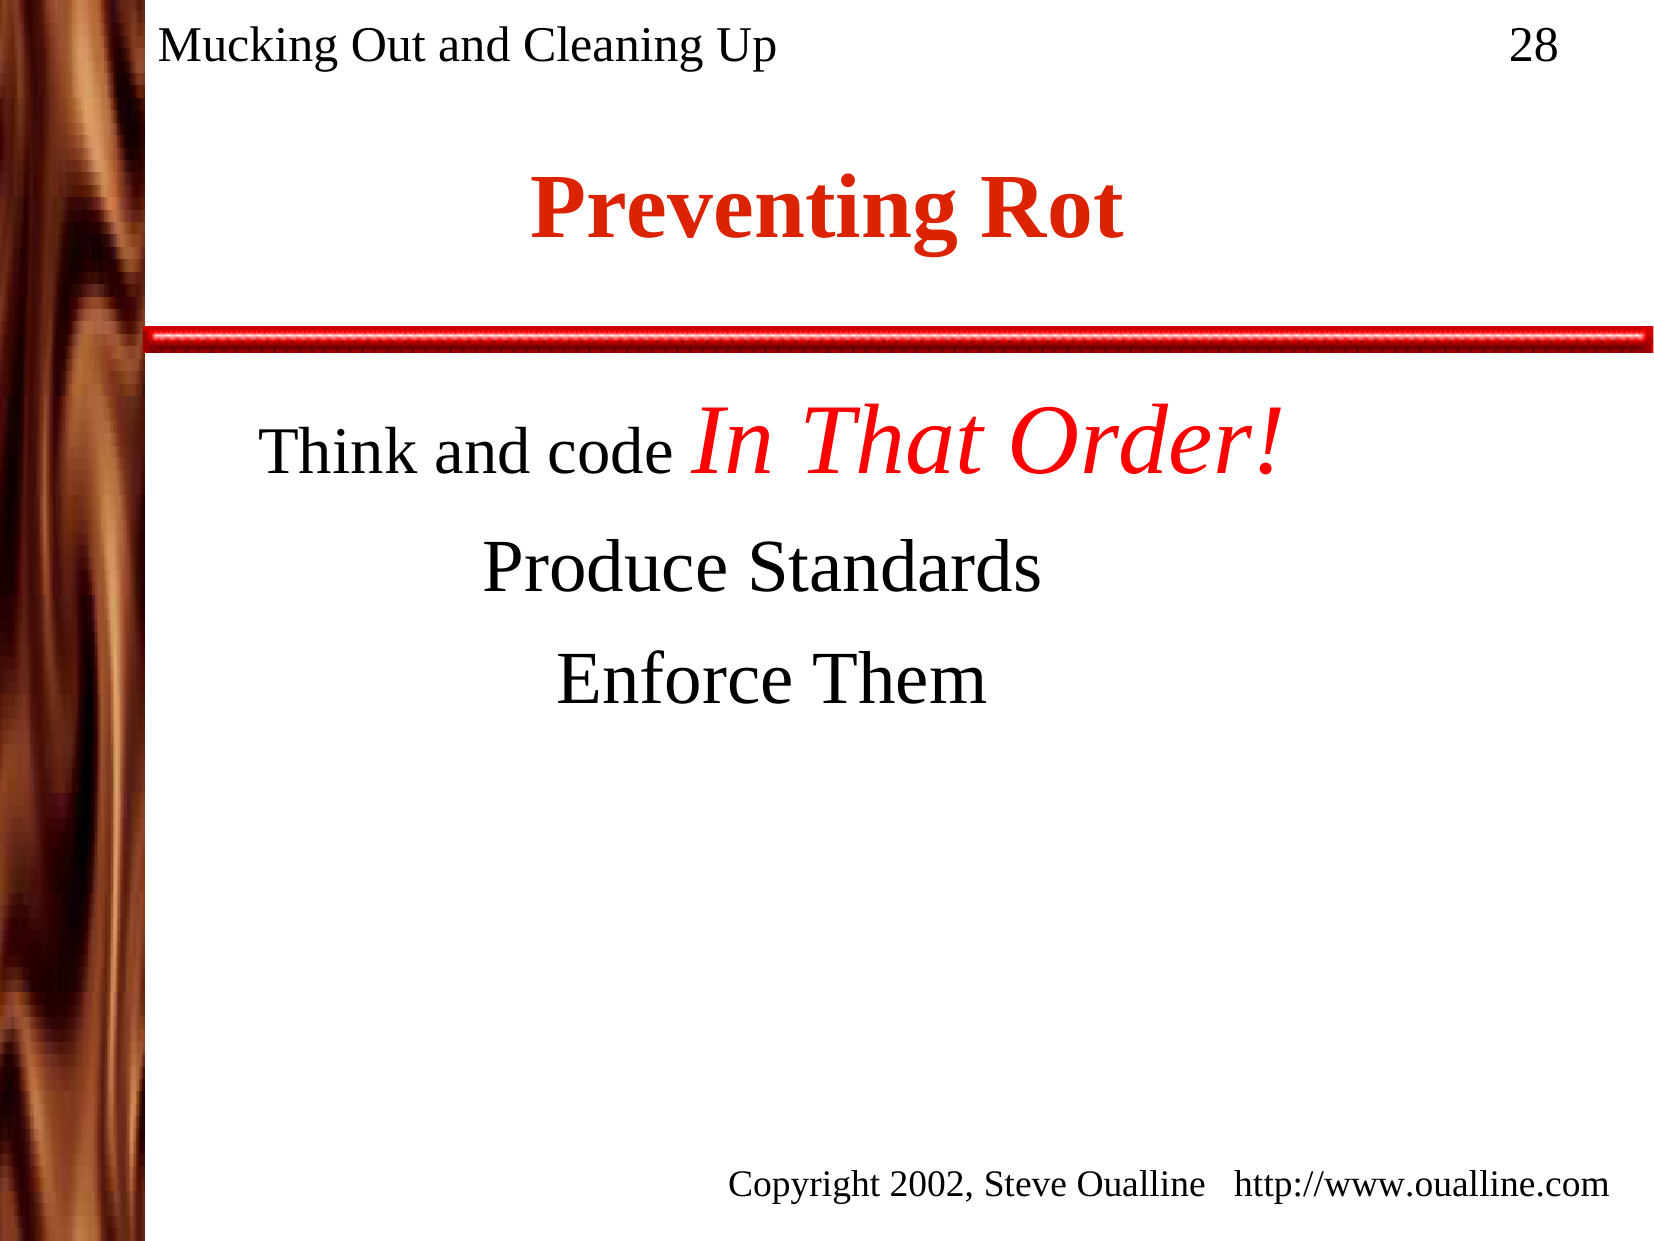

# Preventing Rot
Think and code In That Order!
Produce Standards
Enforce Them